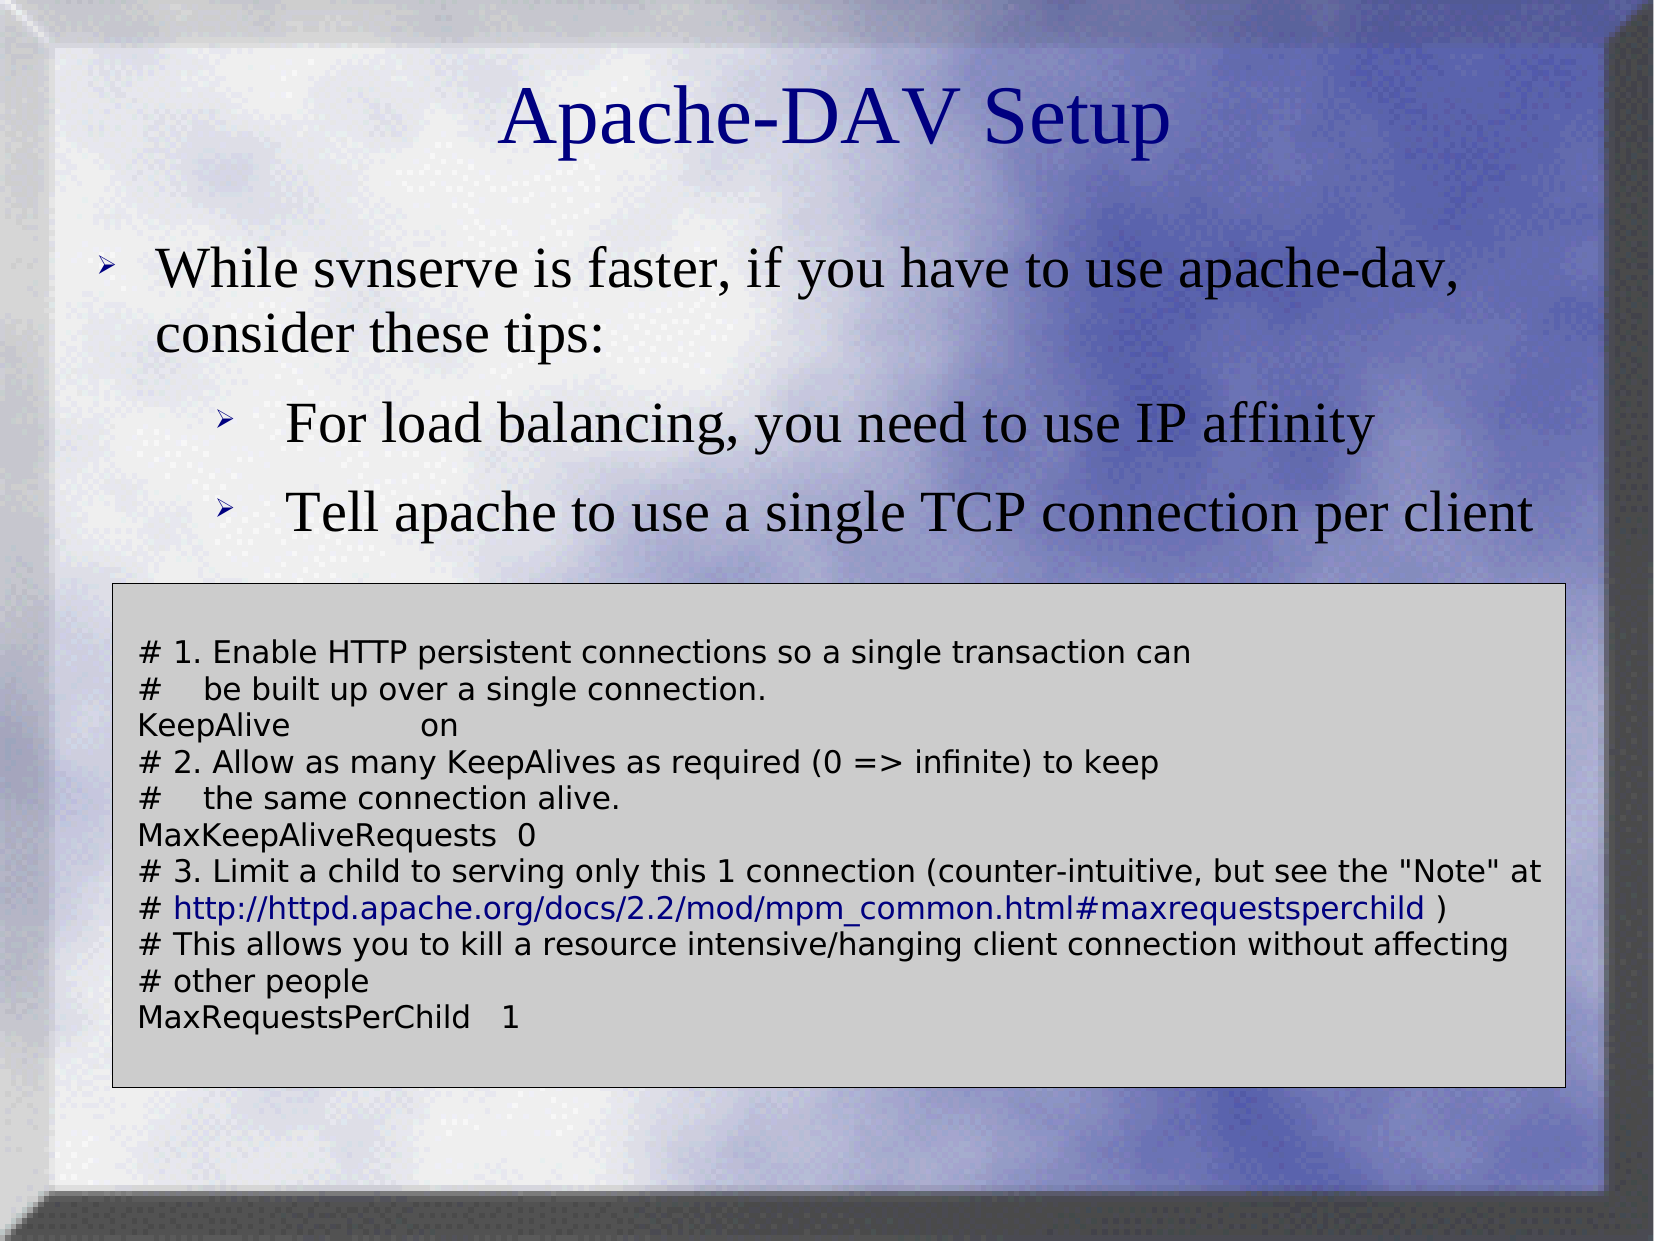

# Apache-DAV Setup
While svnserve is faster, if you have to use apache-dav, consider these tips:
For load balancing, you need to use IP affinity
Tell apache to use a single TCP connection per client
 # 1. Enable HTTP persistent connections so a single transaction can
 # be built up over a single connection.
 KeepAlive on
 # 2. Allow as many KeepAlives as required (0 => infinite) to keep
 # the same connection alive.
 MaxKeepAliveRequests 0
 # 3. Limit a child to serving only this 1 connection (counter-intuitive, but see the "Note" at
 # http://httpd.apache.org/docs/2.2/mod/mpm_common.html#maxrequestsperchild )
 # This allows you to kill a resource intensive/hanging client connection without affecting
 # other people
 MaxRequestsPerChild 1